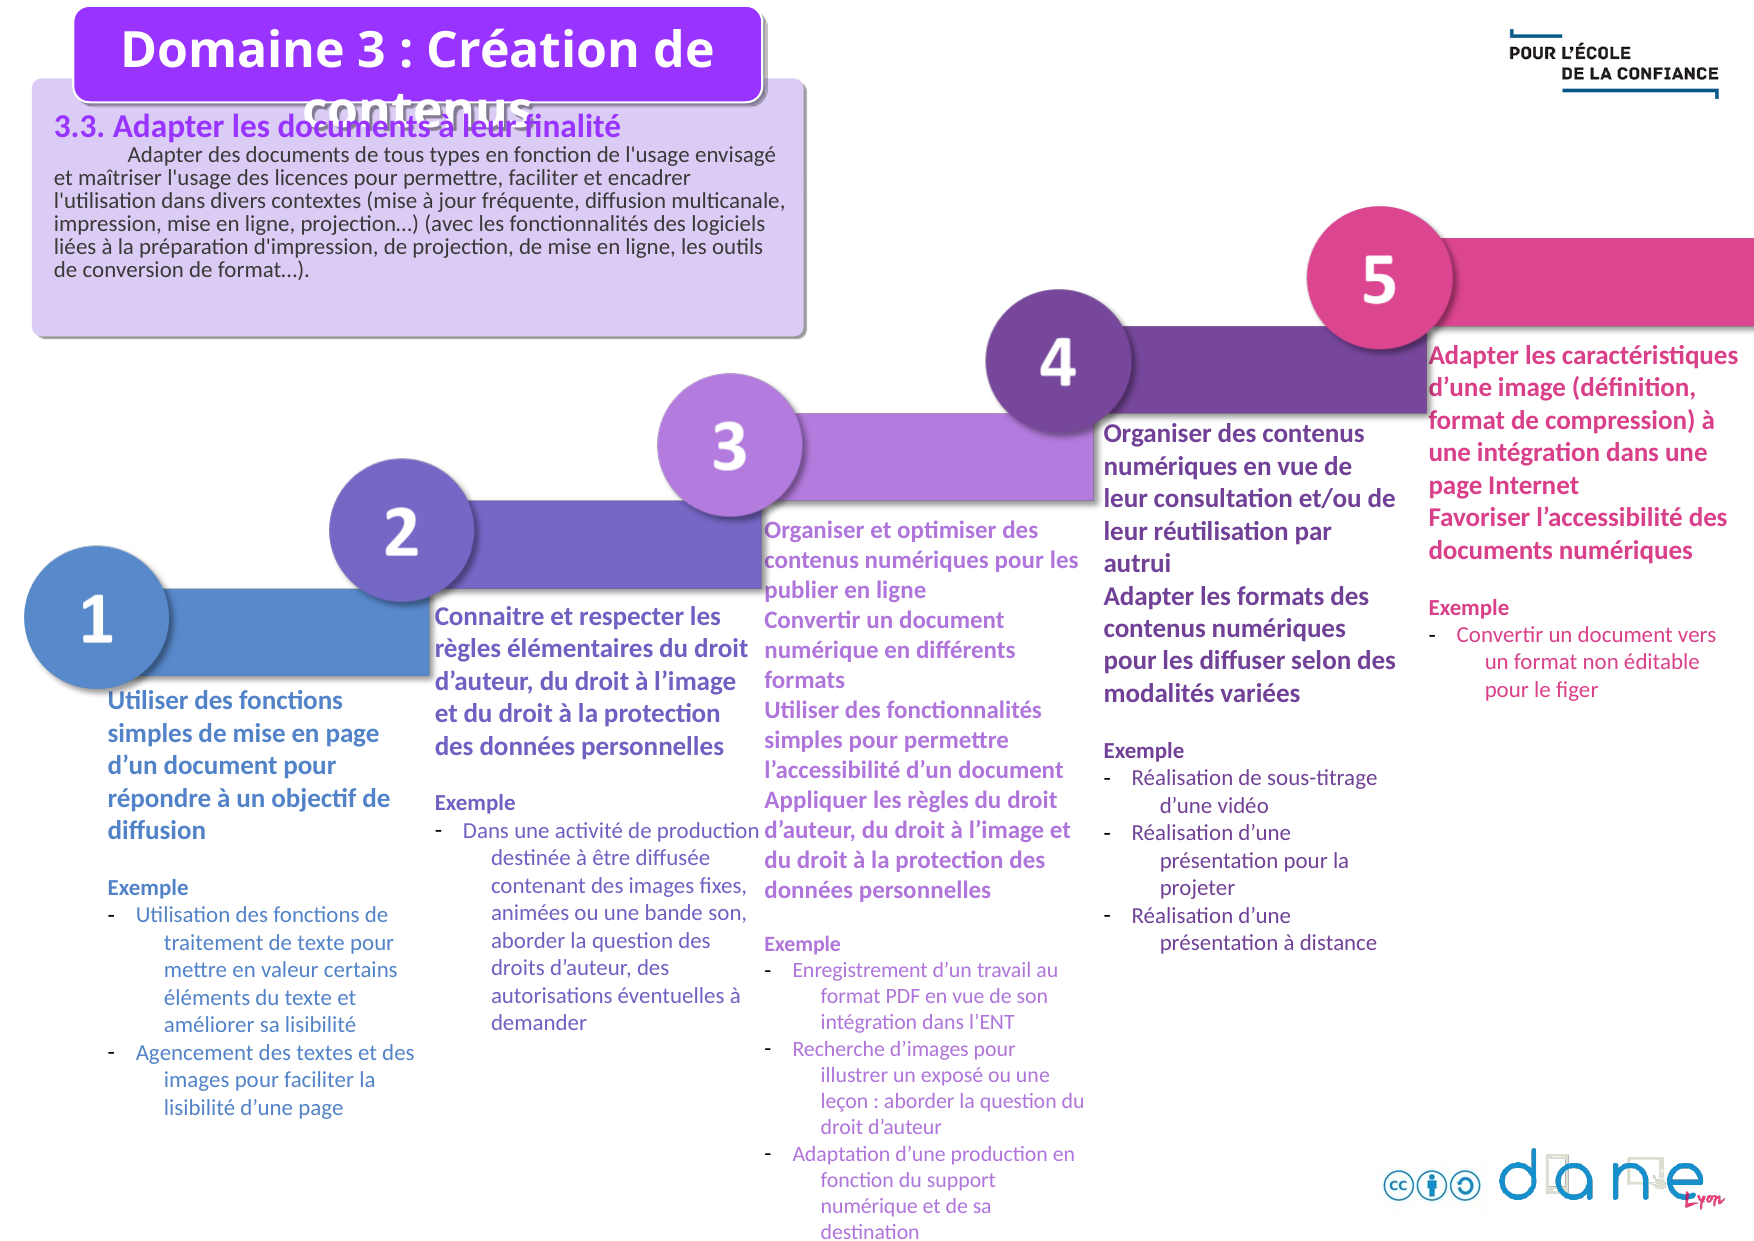

Domaine 3 : Création de contenus
3.3. Adapter les documents à leur finalité
	Adapter des documents de tous types en fonction de l'usage envisagé et maîtriser l'usage des licences pour permettre, faciliter et encadrer l'utilisation dans divers contextes (mise à jour fréquente, diffusion multicanale, impression, mise en ligne, projection…) (avec les fonctionnalités des logiciels liées à la préparation d'impression, de projection, de mise en ligne, les outils de conversion de format…).
Adapter les caractéristiques d’une image (définition, format de compression) à une intégration dans une page Internet
Favoriser l’accessibilité des documents numériques
Exemple
Convertir un document vers un format non éditable pour le figer
Organiser des contenus numériques en vue de leur consultation et/ou de leur réutilisation par autrui
Adapter les formats des contenus numériques pour les diffuser selon des modalités variées
Exemple
Réalisation de sous-titrage d’une vidéo
Réalisation d’une présentation pour la projeter
Réalisation d’une présentation à distance
Organiser et optimiser des contenus numériques pour les publier en ligne
Convertir un document numérique en différents formats
Utiliser des fonctionnalités simples pour permettre l’accessibilité d’un document
Appliquer les règles du droit d’auteur, du droit à l’image et du droit à la protection des données personnelles
Exemple
Enregistrement d’un travail au format PDF en vue de son intégration dans l’ENT
Recherche d’images pour illustrer un exposé ou une leçon : aborder la question du droit d’auteur
Adaptation d’une production en fonction du support numérique et de sa destination
Connaitre et respecter les règles élémentaires du droit d’auteur, du droit à l’image et du droit à la protection des données personnelles
Exemple
Dans une activité de production destinée à être diffusée contenant des images fixes, animées ou une bande son, aborder la question des droits d’auteur, des autorisations éventuelles à demander
Utiliser des fonctions simples de mise en page d’un document pour répondre à un objectif de diffusion
Exemple
Utilisation des fonctions de traitement de texte pour mettre en valeur certains éléments du texte et améliorer sa lisibilité
Agencement des textes et des images pour faciliter la lisibilité d’une page